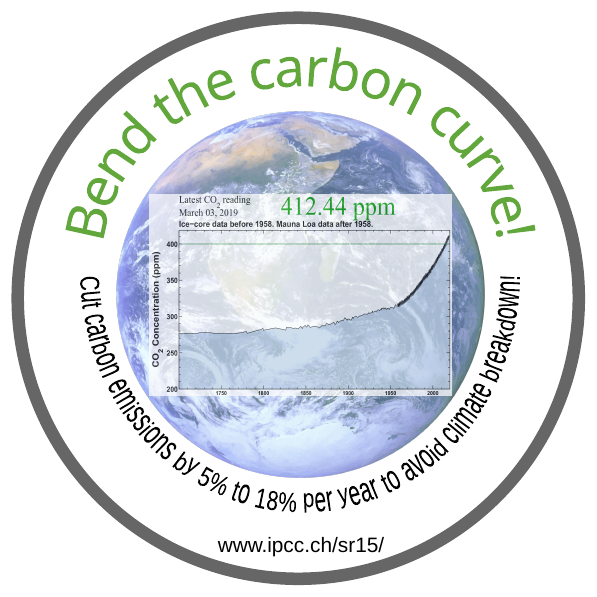

Cut carbon emissions by 5% to 18% per year to avoid climate breakdown!
Bend the carbon curve!
www.ipcc.ch/sr15/